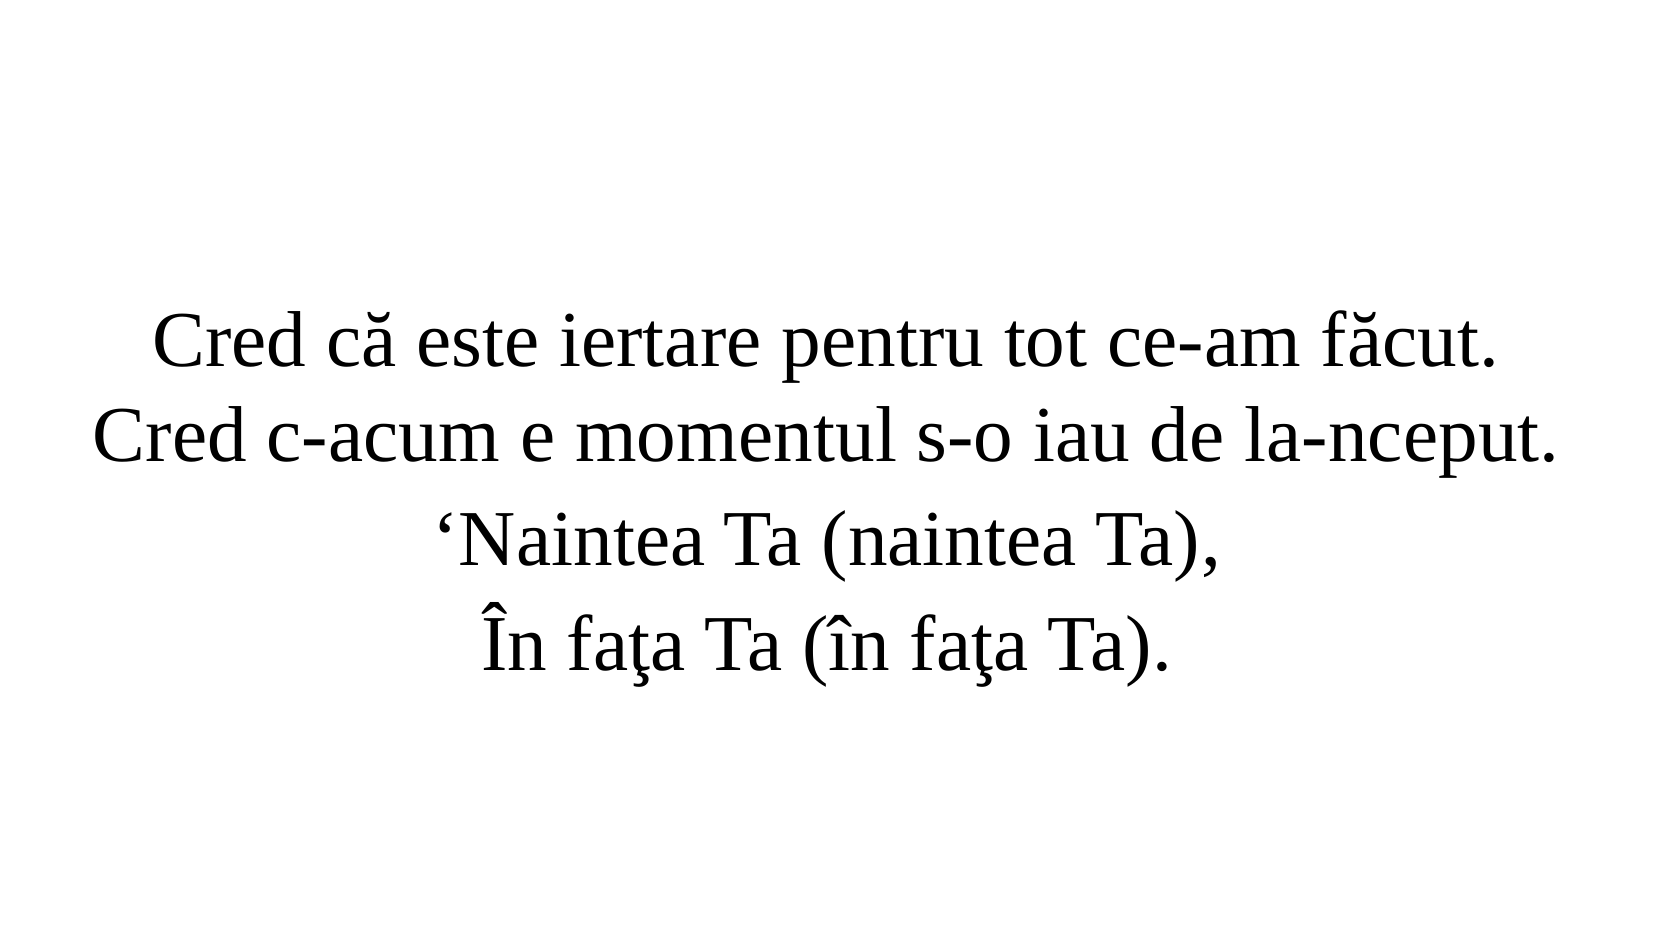

# Cred că este iertare pentru tot ce-am făcut.
Cred c-acum e momentul s-o iau de la-nceput.
‘Naintea Ta (naintea Ta),
În faţa Ta (în faţa Ta).